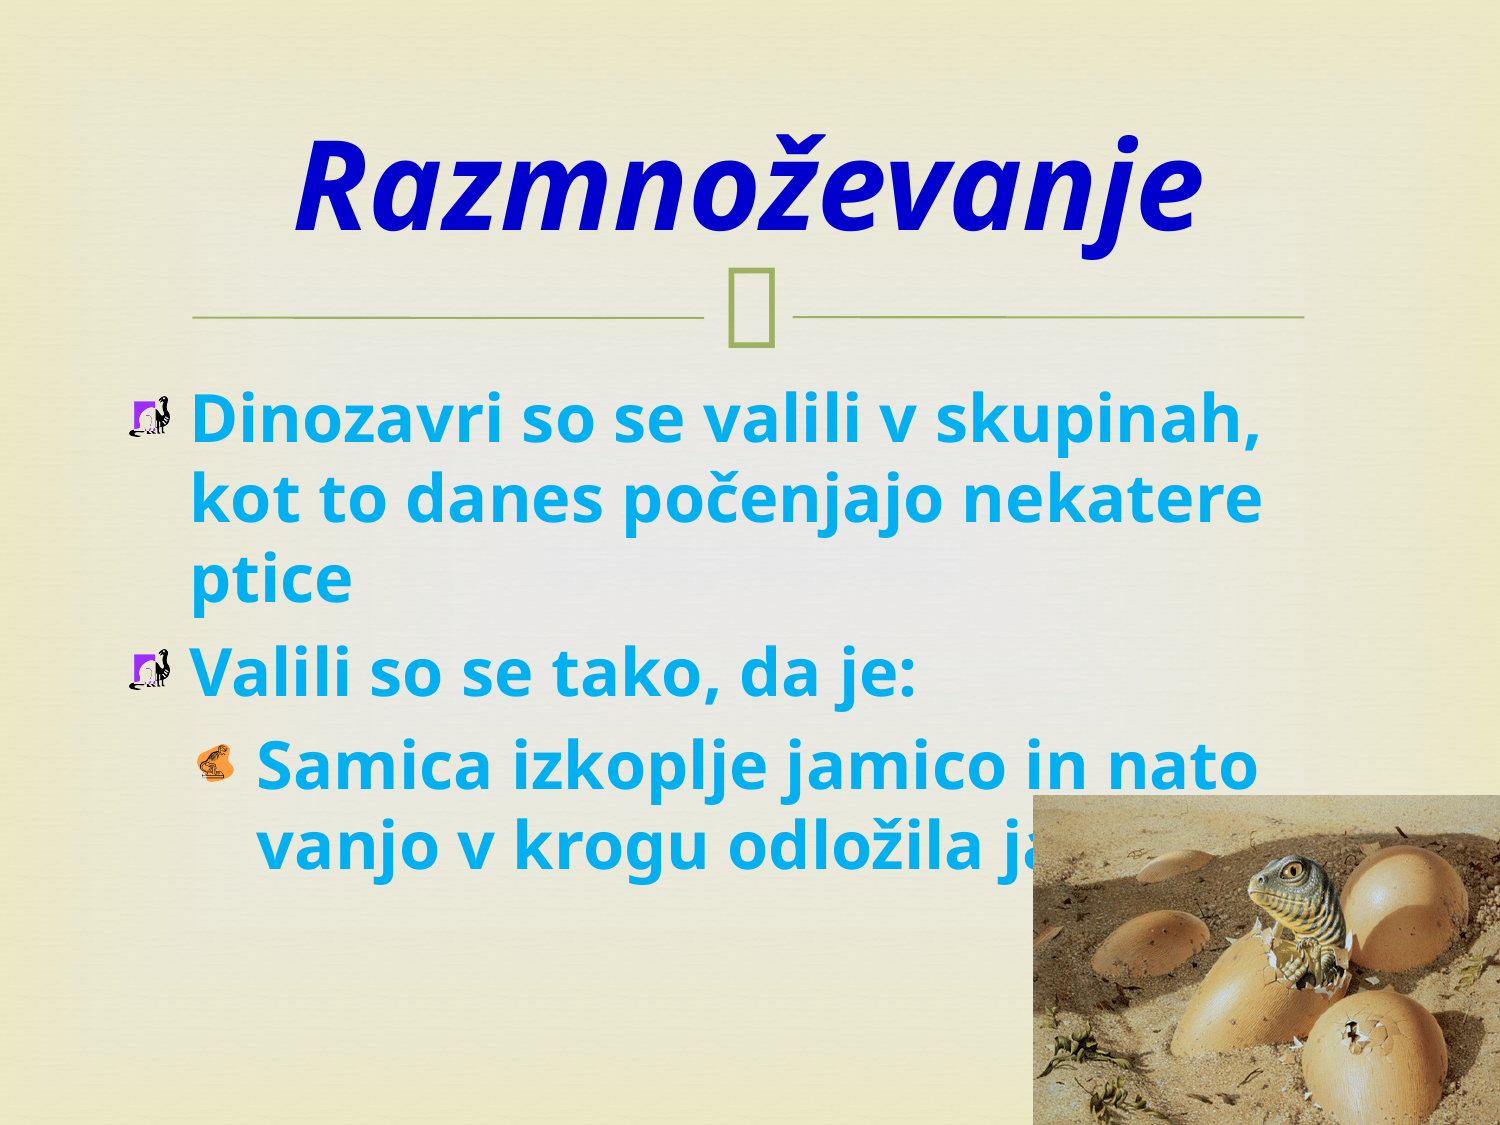

Razmnoževanje
# Dinozavri so se valili v skupinah, kot to danes počenjajo nekatere ptice
Valili so se tako, da je:
Samica izkoplje jamico in nato vanjo v krogu odložila jajčeca